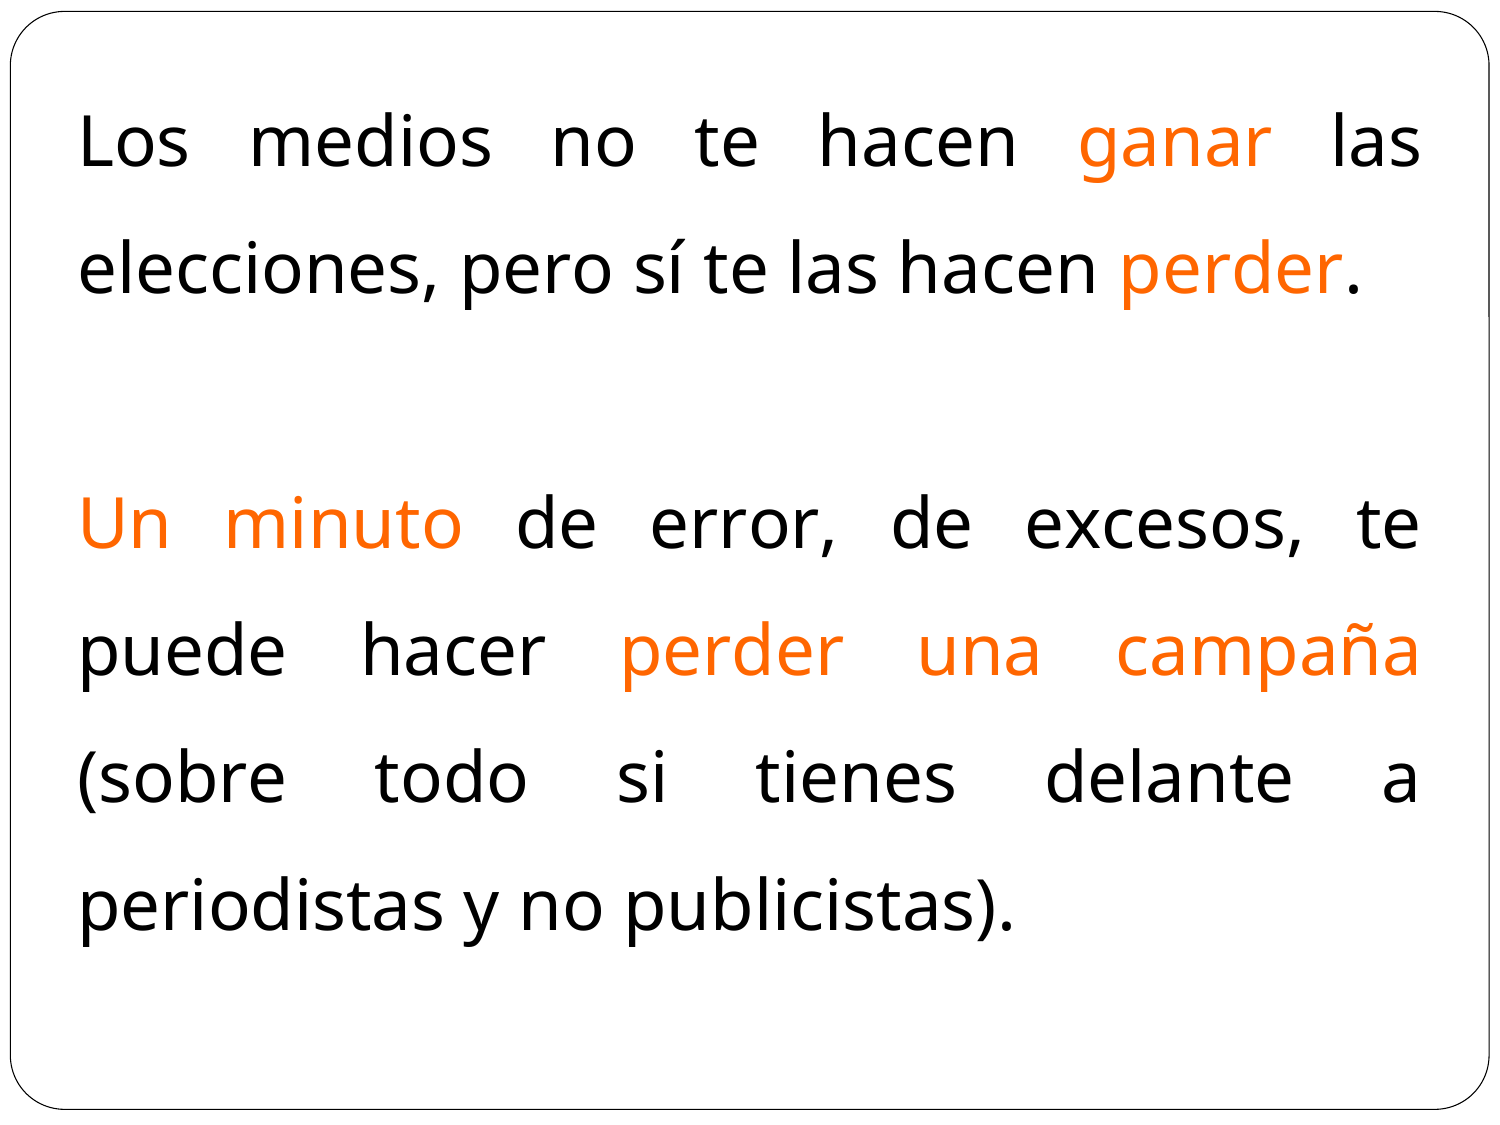

#
Los medios no te hacen ganar las elecciones, pero sí te las hacen perder.
Un minuto de error, de excesos, te puede hacer perder una campaña (sobre todo si tienes delante a periodistas y no publicistas).